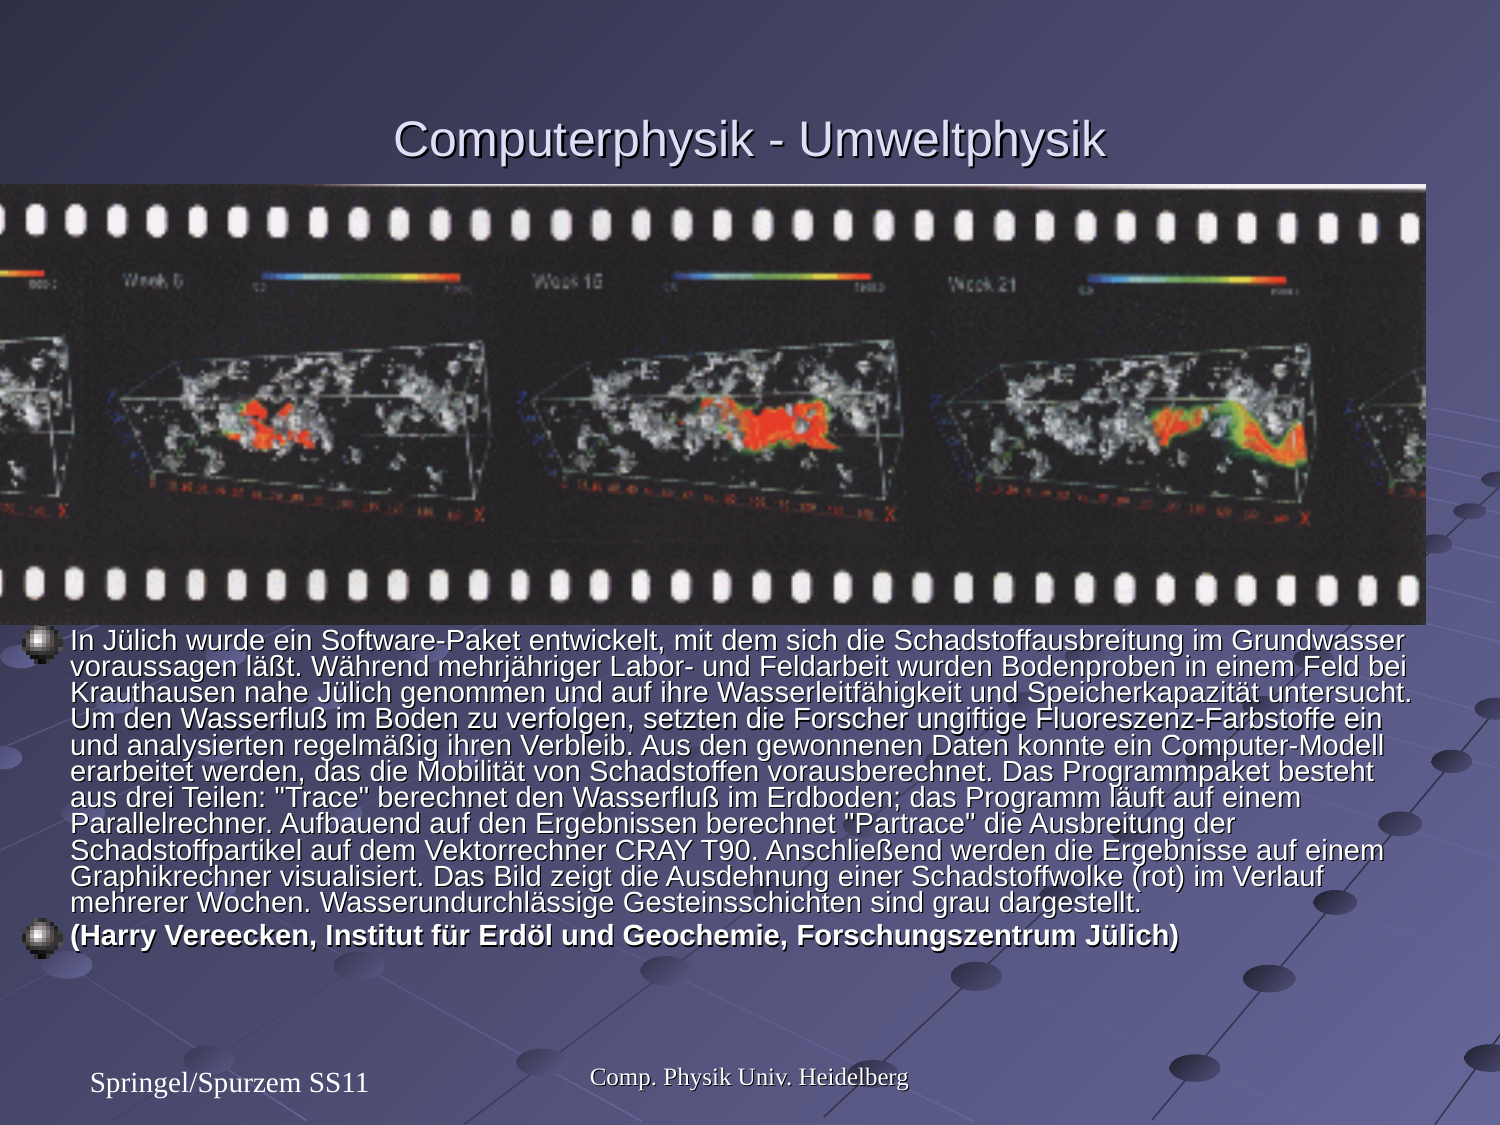

Computerphysik - Umweltphysik
# In Jülich wurde ein Software-Paket entwickelt, mit dem sich die Schadstoffausbreitung im Grundwasser voraussagen läßt. Während mehrjähriger Labor- und Feldarbeit wurden Bodenproben in einem Feld bei Krauthausen nahe Jülich genommen und auf ihre Wasserleitfähigkeit und Speicherkapazität untersucht. Um den Wasserfluß im Boden zu verfolgen, setzten die Forscher ungiftige Fluoreszenz-Farbstoffe ein und analysierten regelmäßig ihren Verbleib. Aus den gewonnenen Daten konnte ein Computer-Modell erarbeitet werden, das die Mobilität von Schadstoffen vorausberechnet. Das Programmpaket besteht aus drei Teilen: "Trace" berechnet den Wasserfluß im Erdboden; das Programm läuft auf einem Parallelrechner. Aufbauend auf den Ergebnissen berechnet "Partrace" die Ausbreitung der Schadstoffpartikel auf dem Vektorrechner CRAY T90. Anschließend werden die Ergebnisse auf einem Graphikrechner visualisiert. Das Bild zeigt die Ausdehnung einer Schadstoffwolke (rot) im Verlauf mehrerer Wochen. Wasserundurchlässige Gesteinsschichten sind grau dargestellt.
(Harry Vereecken, Institut für Erdöl und Geochemie, Forschungszentrum Jülich)
August 22, 2002